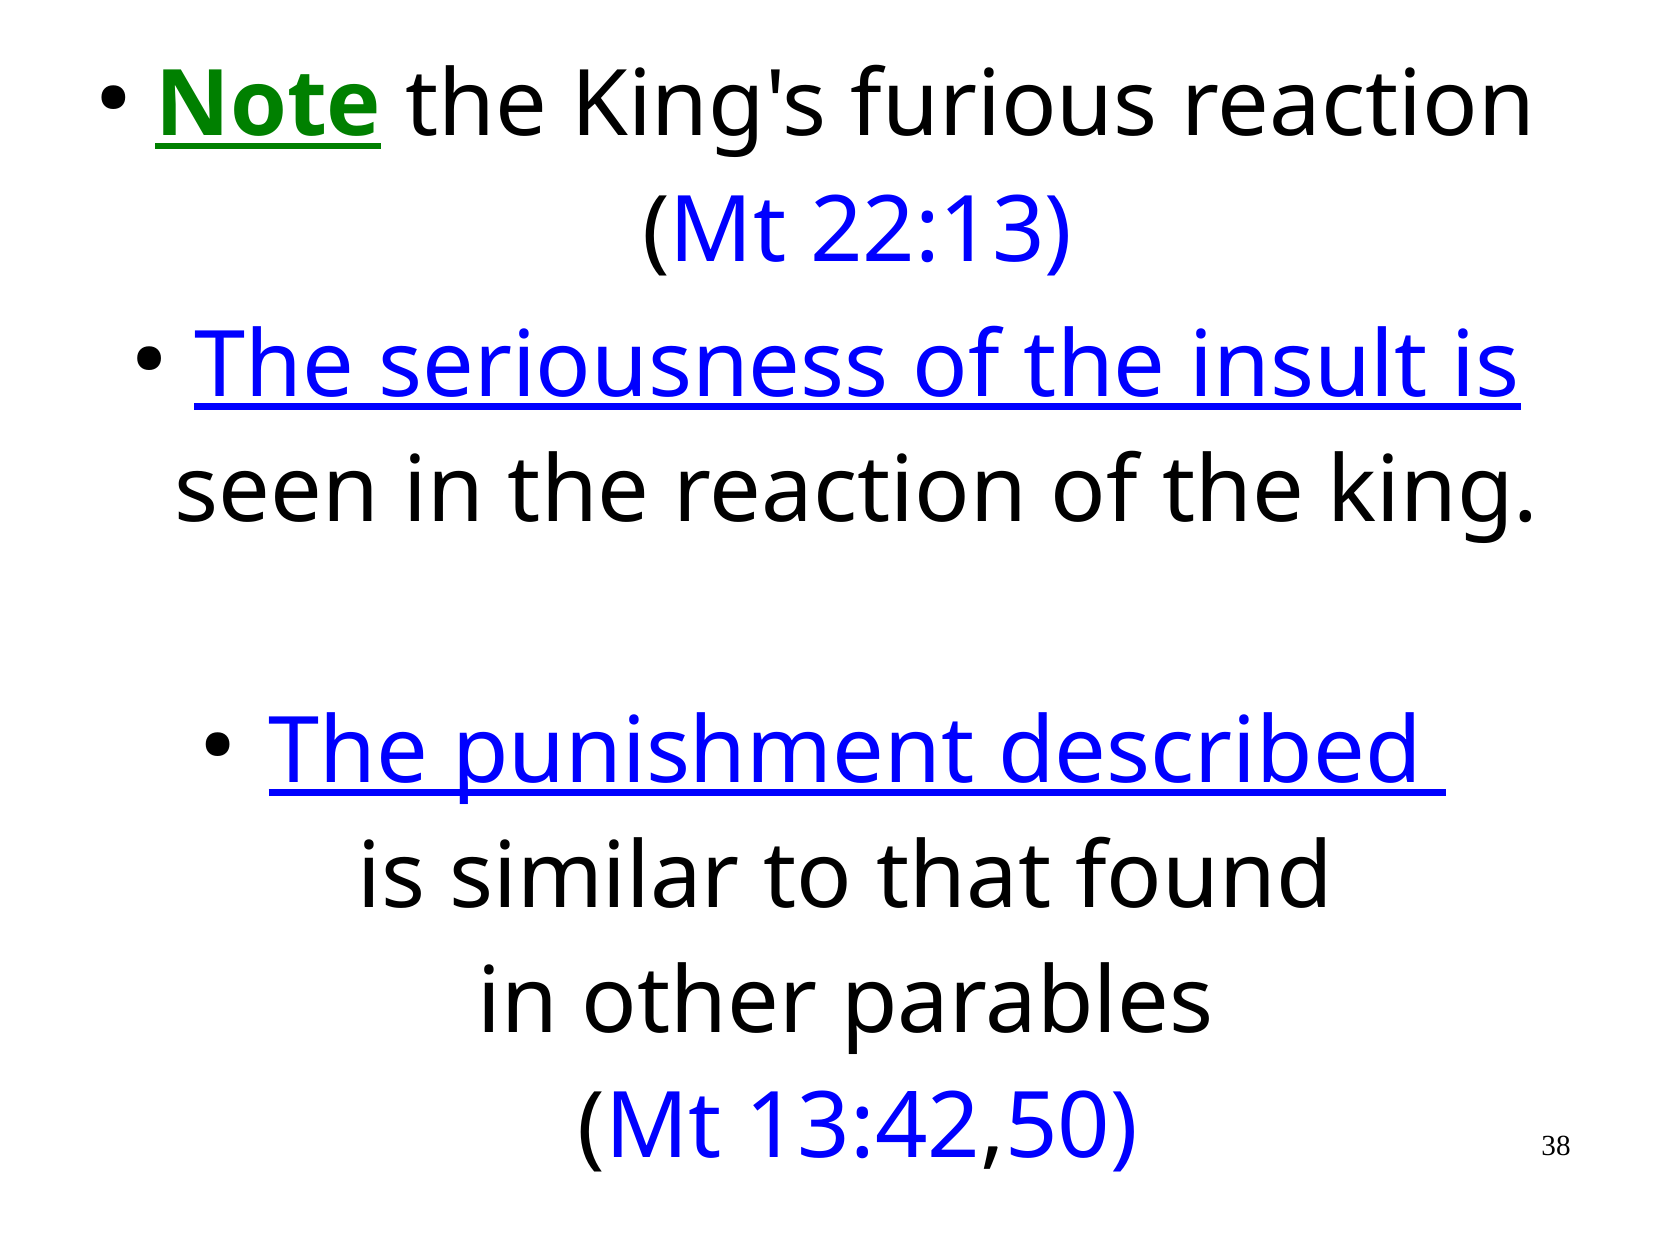

# Note the King's furious reaction (Mt 22:13)
The seriousness of the insult is seen in the reaction of the king.
The punishment described
is similar to that found
in other parables
(Mt 13:42,50)
38